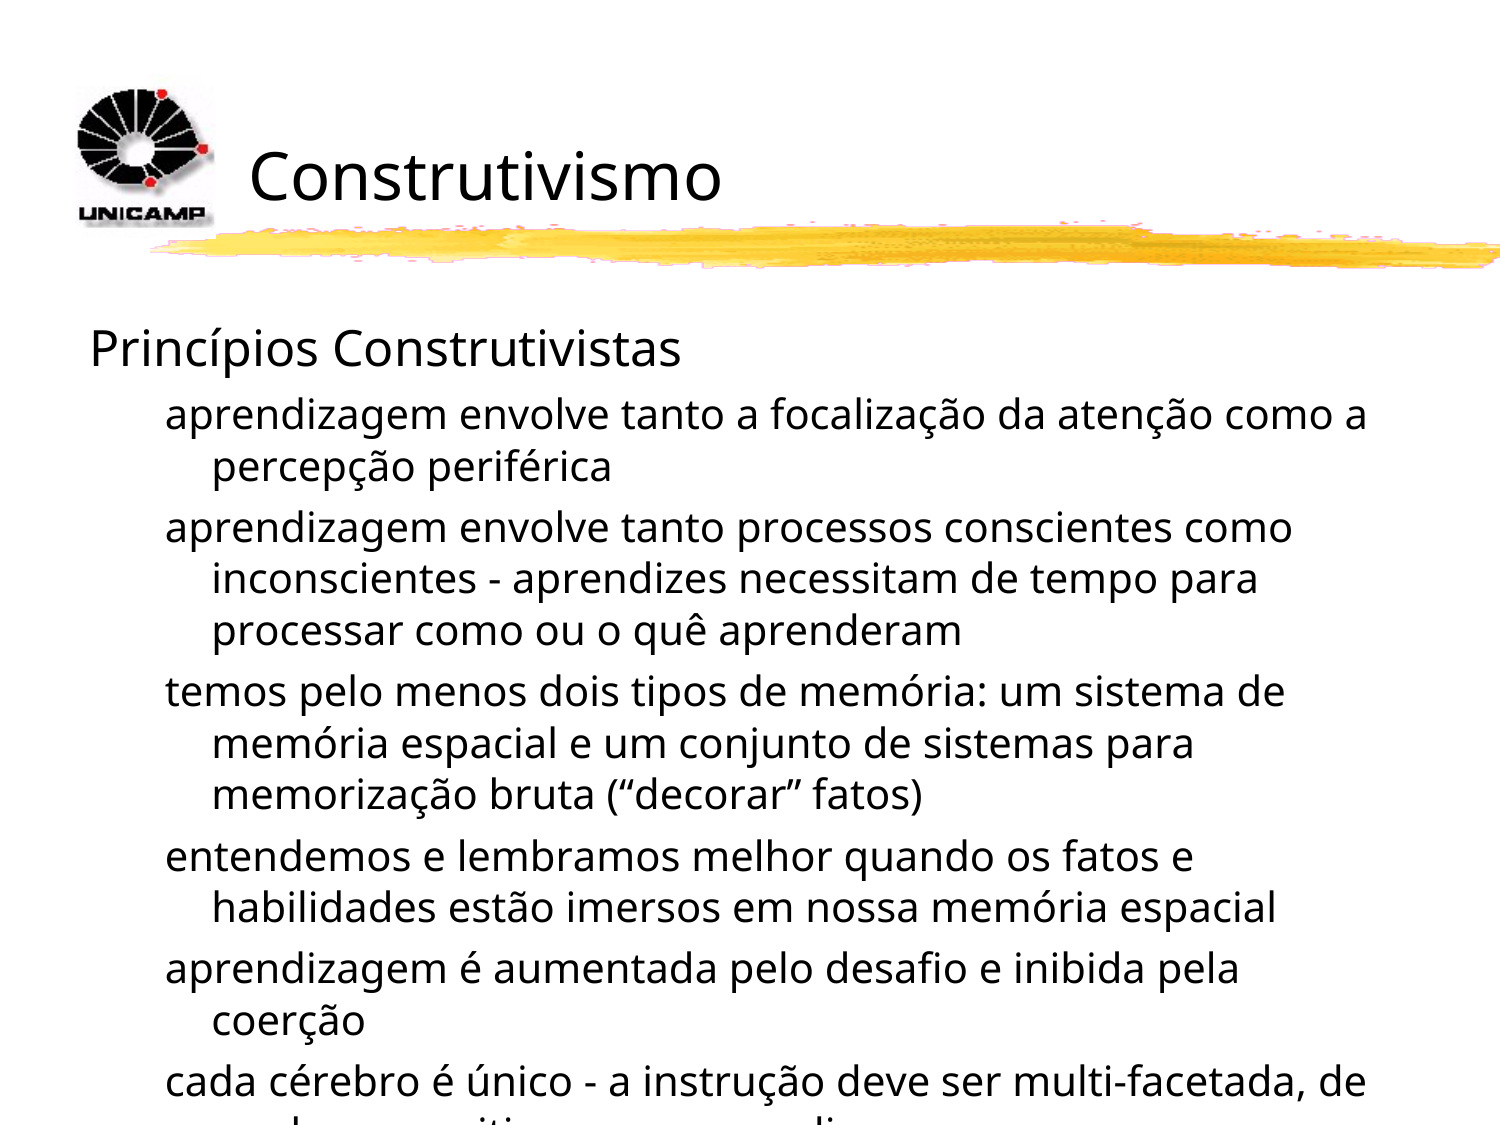

# Construtivismo
Princípios Construtivistas
aprendizagem envolve tanto a focalização da atenção como a percepção periférica
aprendizagem envolve tanto processos conscientes como inconscientes - aprendizes necessitam de tempo para processar como ou o quê aprenderam
temos pelo menos dois tipos de memória: um sistema de memória espacial e um conjunto de sistemas para memorização bruta (“decorar” fatos)
entendemos e lembramos melhor quando os fatos e habilidades estão imersos em nossa memória espacial
aprendizagem é aumentada pelo desafio e inibida pela coerção
cada cérebro é único - a instrução deve ser multi-facetada, de modo a permitir que os aprendizem expressem suas preferências